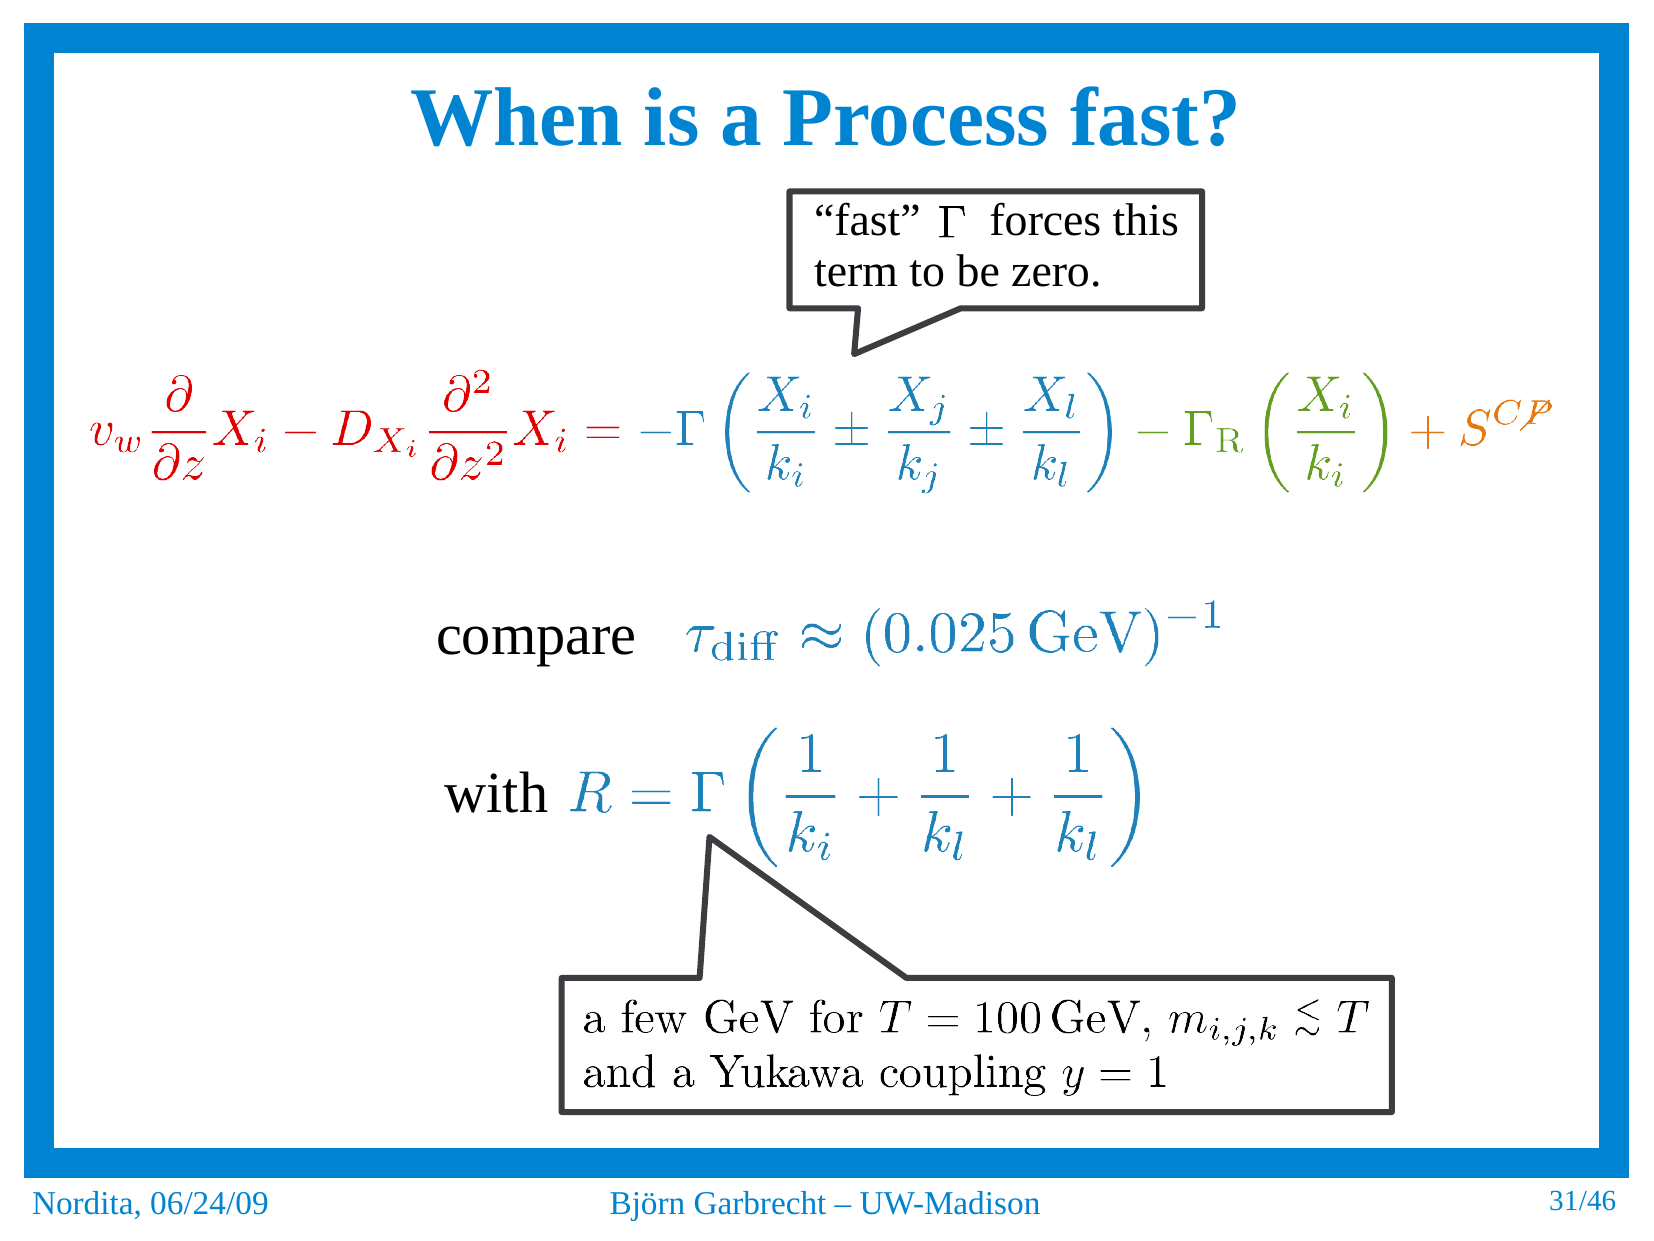

# When is a Process fast?
“fast” forces this
term to be zero.
compare
with
Björn Garbrecht – UW-Madison
31